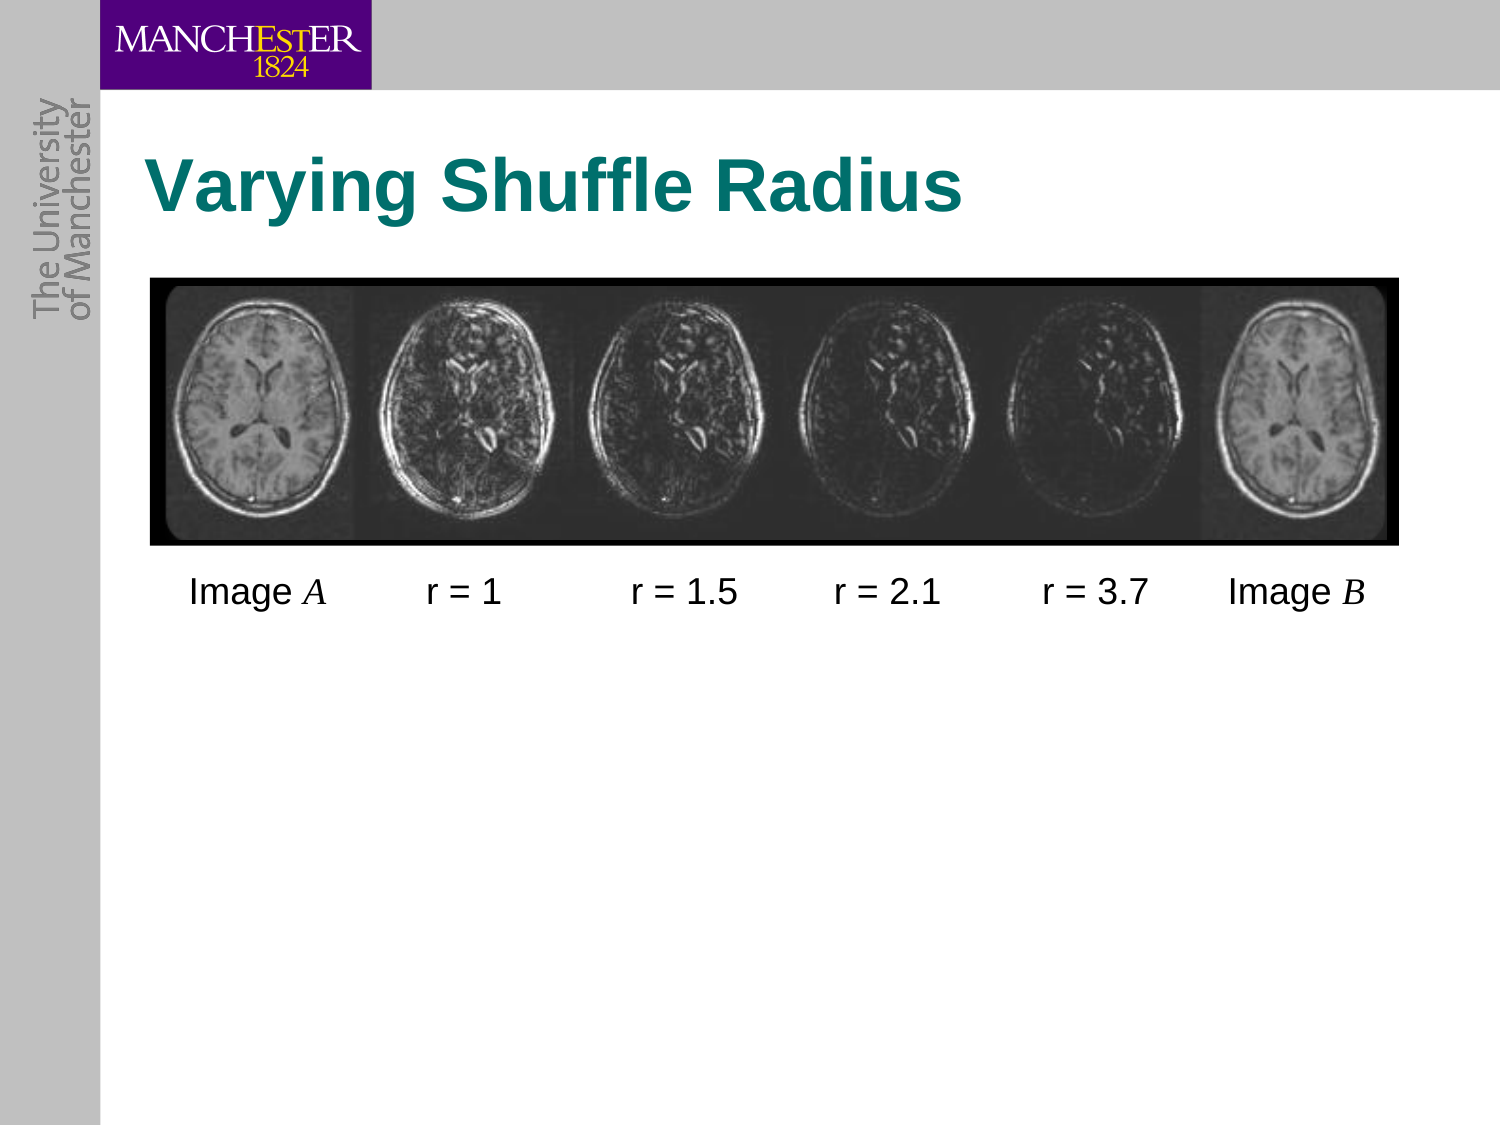

# Varying Shuffle Radius
Image A
r = 1
r = 1.5
r = 2.1
r = 3.7
Image B